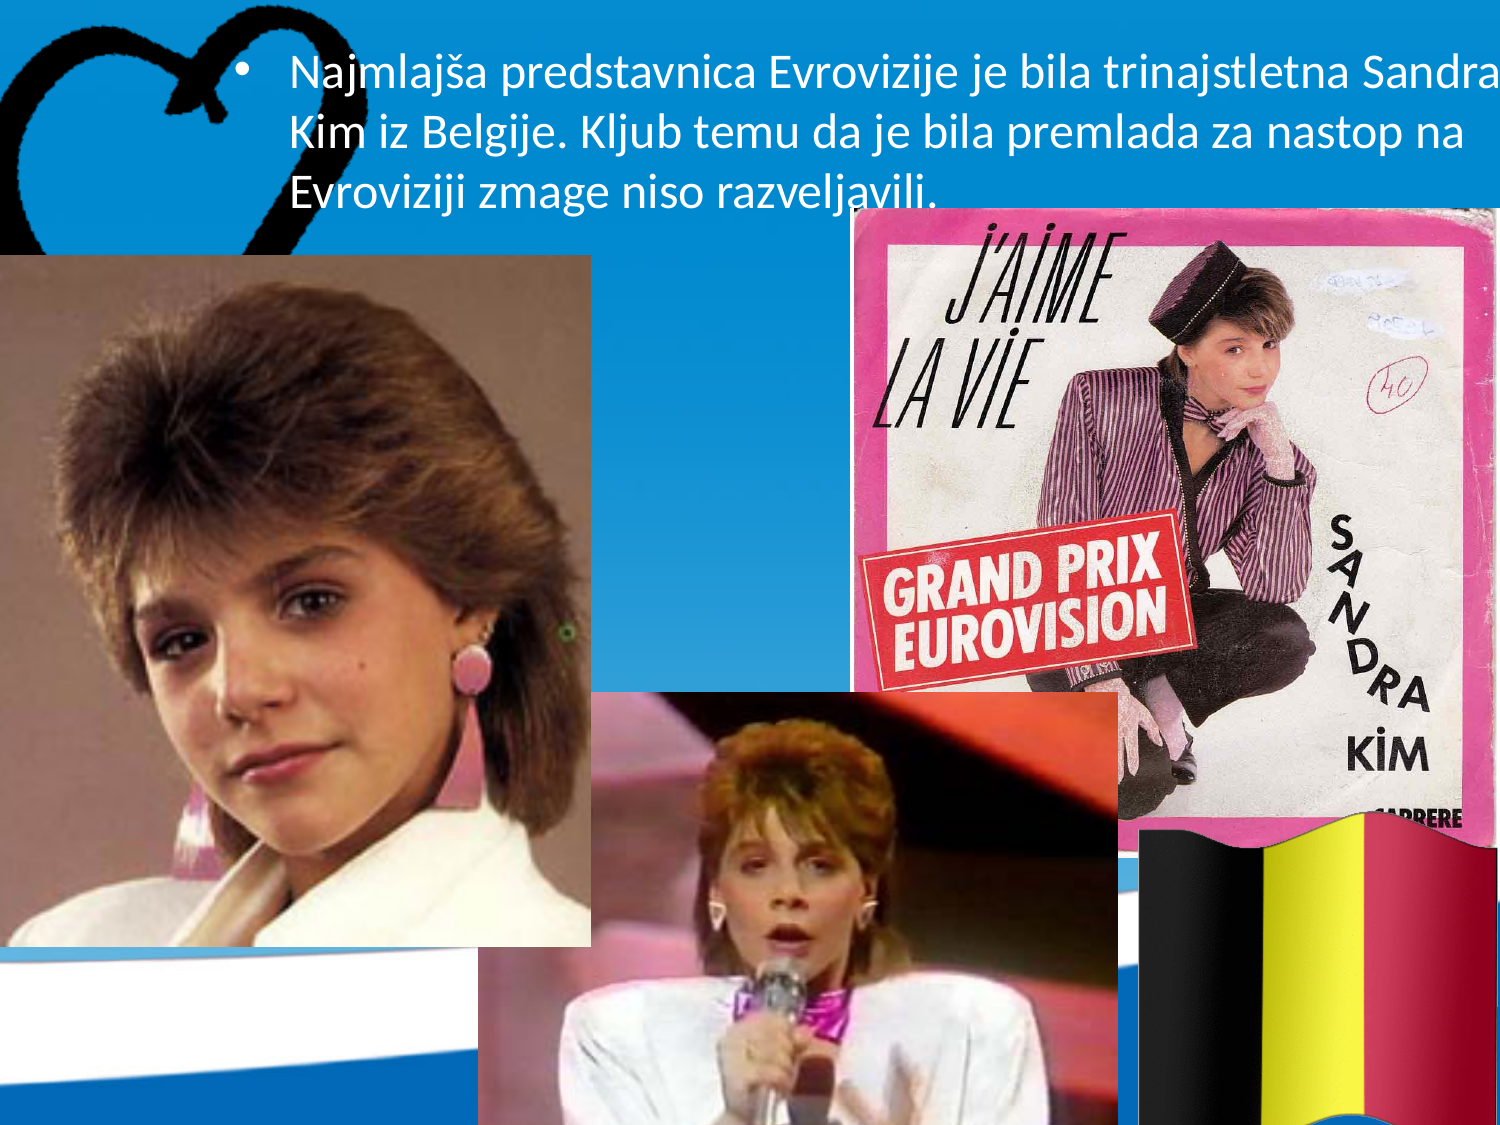

Najmlajša predstavnica Evrovizije je bila trinajstletna Sandra Kim iz Belgije. Kljub temu da je bila premlada za nastop na Evroviziji zmage niso razveljavili.
#